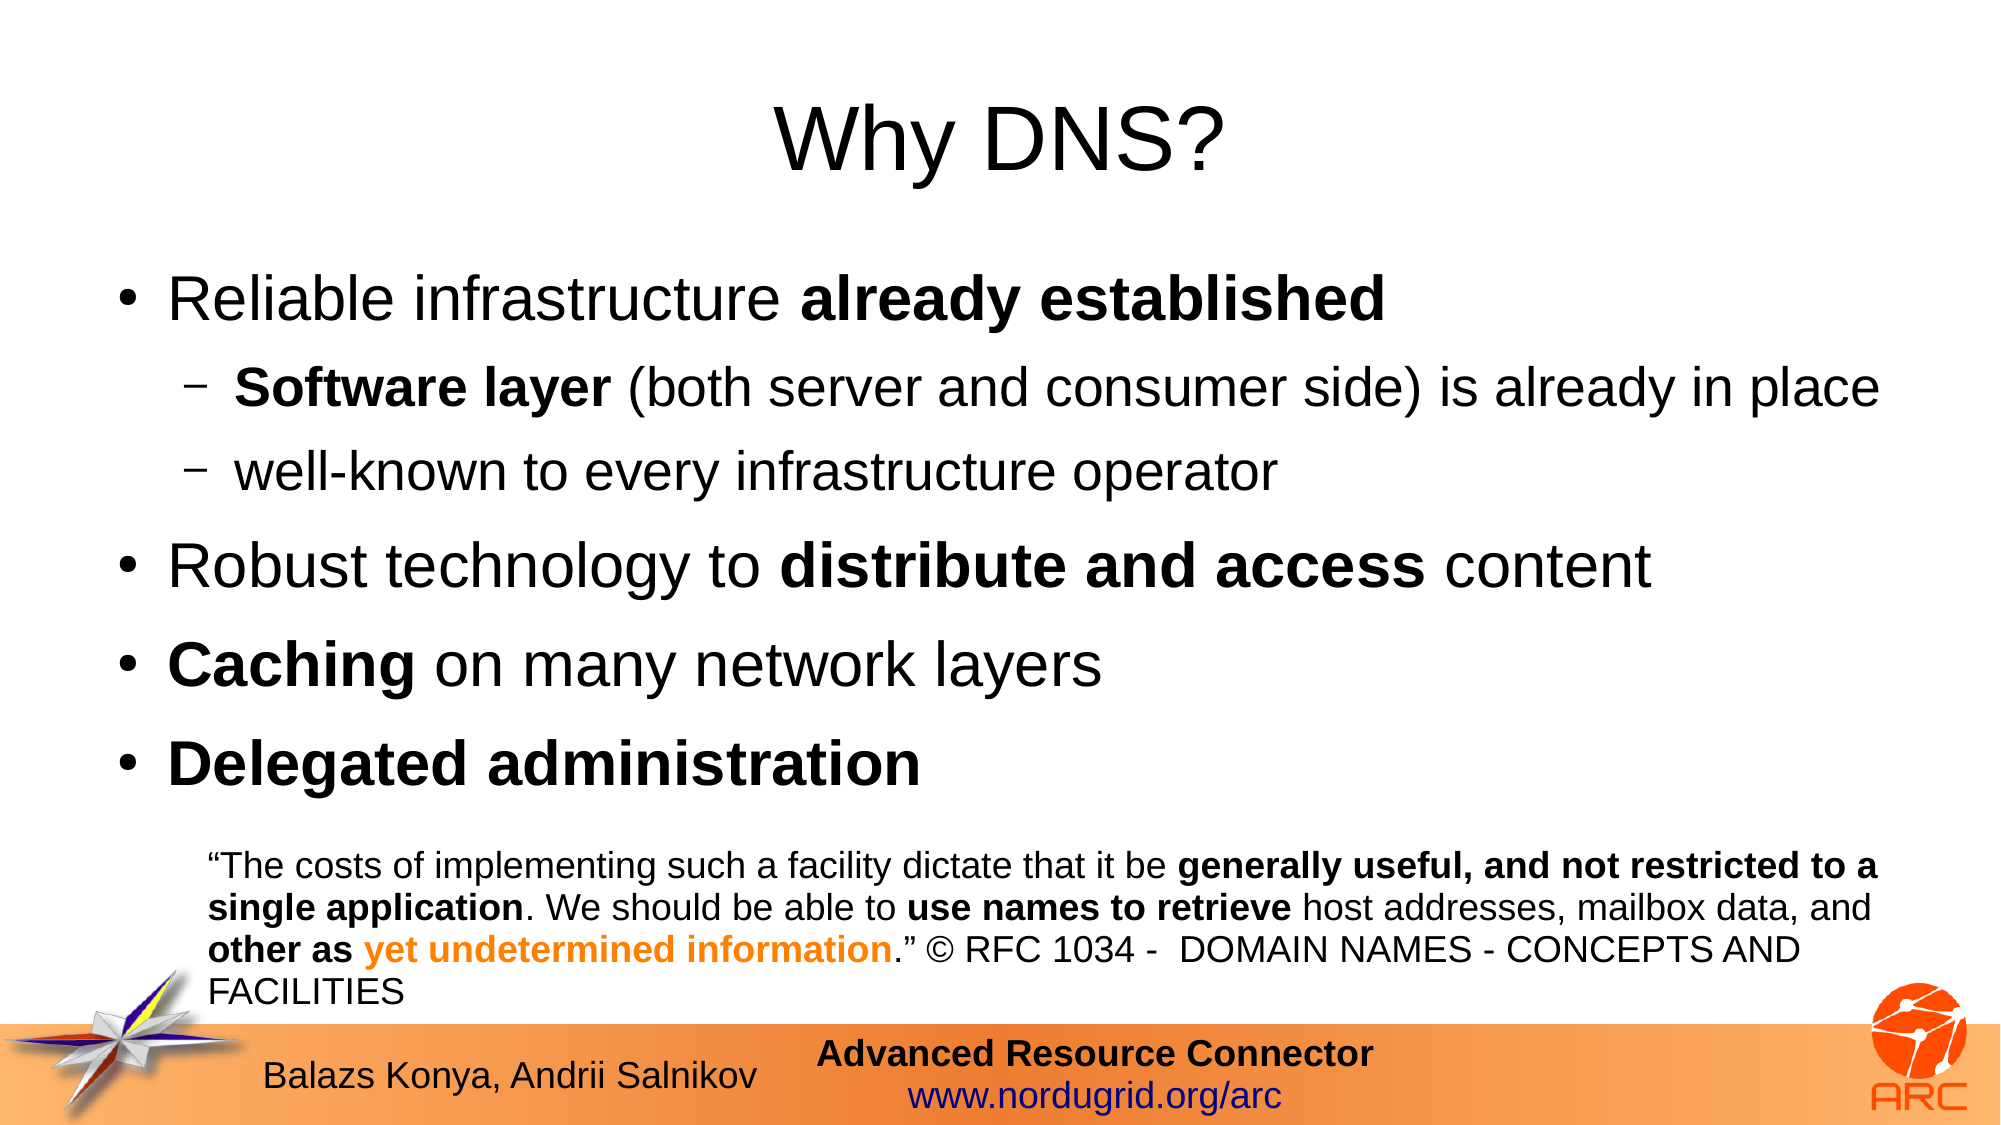

# Why DNS?
Reliable infrastructure already established
Software layer (both server and consumer side) is already in place
well-known to every infrastructure operator
Robust technology to distribute and access content
Caching on many network layers
Delegated administration
“The costs of implementing such a facility dictate that it be generally useful, and not restricted to a single application. We should be able to use names to retrieve host addresses, mailbox data, and other as yet undetermined information.” © RFC 1034 - DOMAIN NAMES - CONCEPTS AND FACILITIES
Balazs Konya, Andrii Salnikov